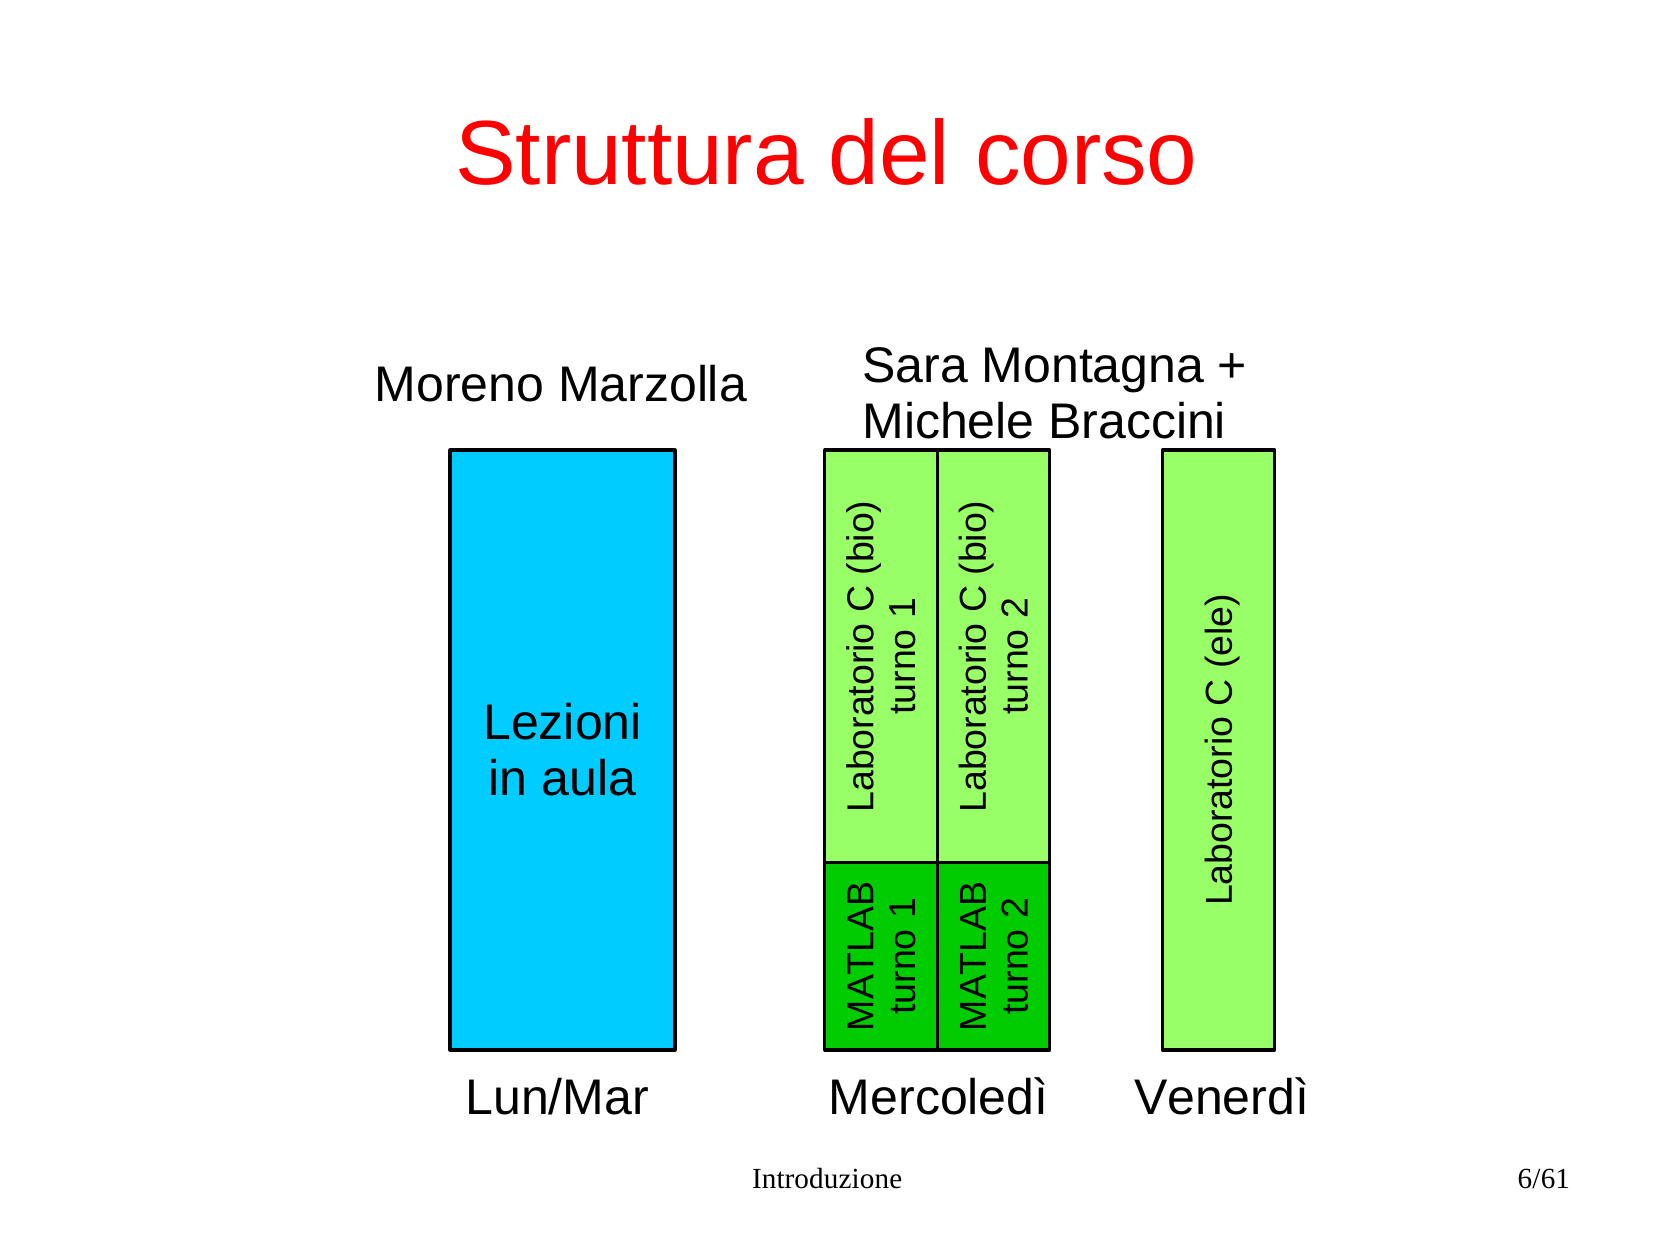

# Struttura del corso
Sara Montagna +
Michele Braccini
Moreno Marzolla
Lezioni
in aula
Laboratorio C (bio)
turno 1
Laboratorio C (bio)
turno 2
Laboratorio C (ele)
MATLAB
turno 1
MATLAB
turno 2
Lun/Mar
Mercoledì
Venerdì
Introduzione
6